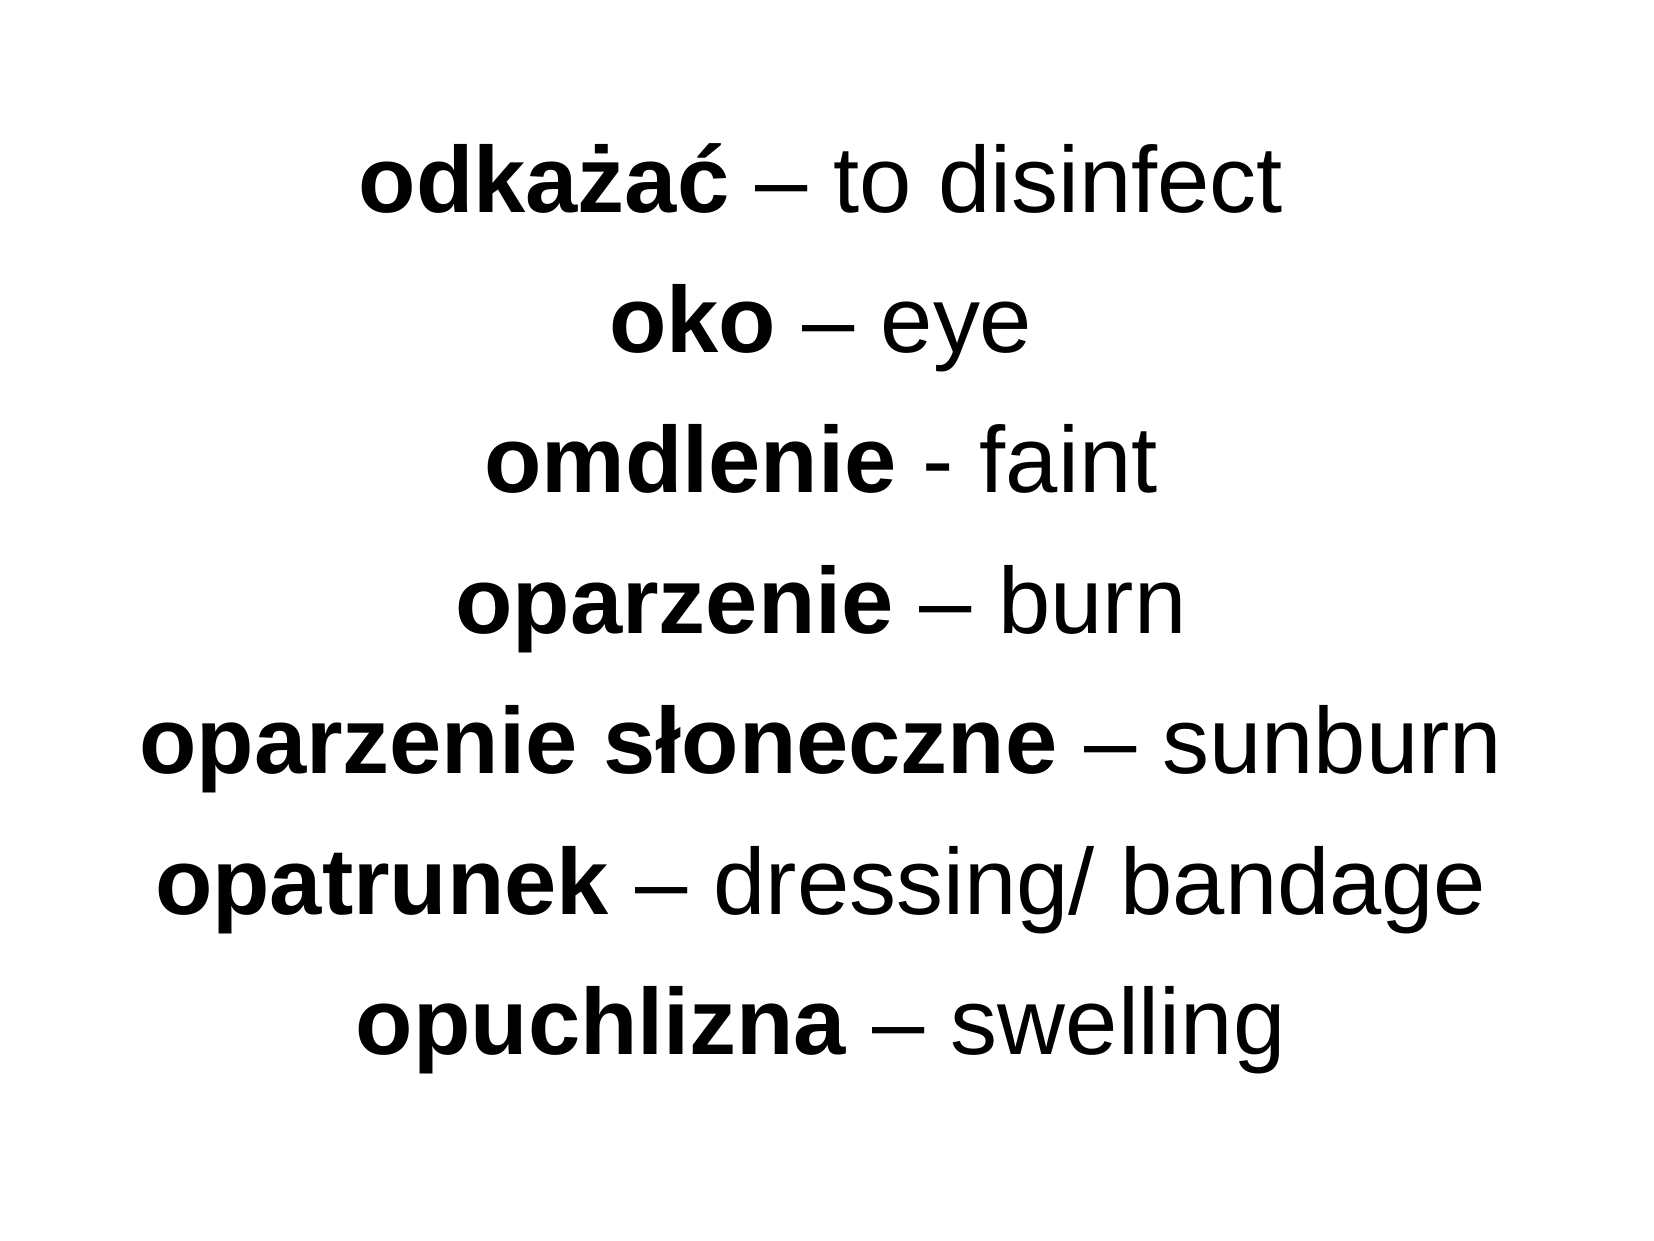

# odkażać – to disinfect
oko – eye
omdlenie - faint
oparzenie – burn
oparzenie słoneczne – sunburn
opatrunek – dressing/ bandage
opuchlizna – swelling